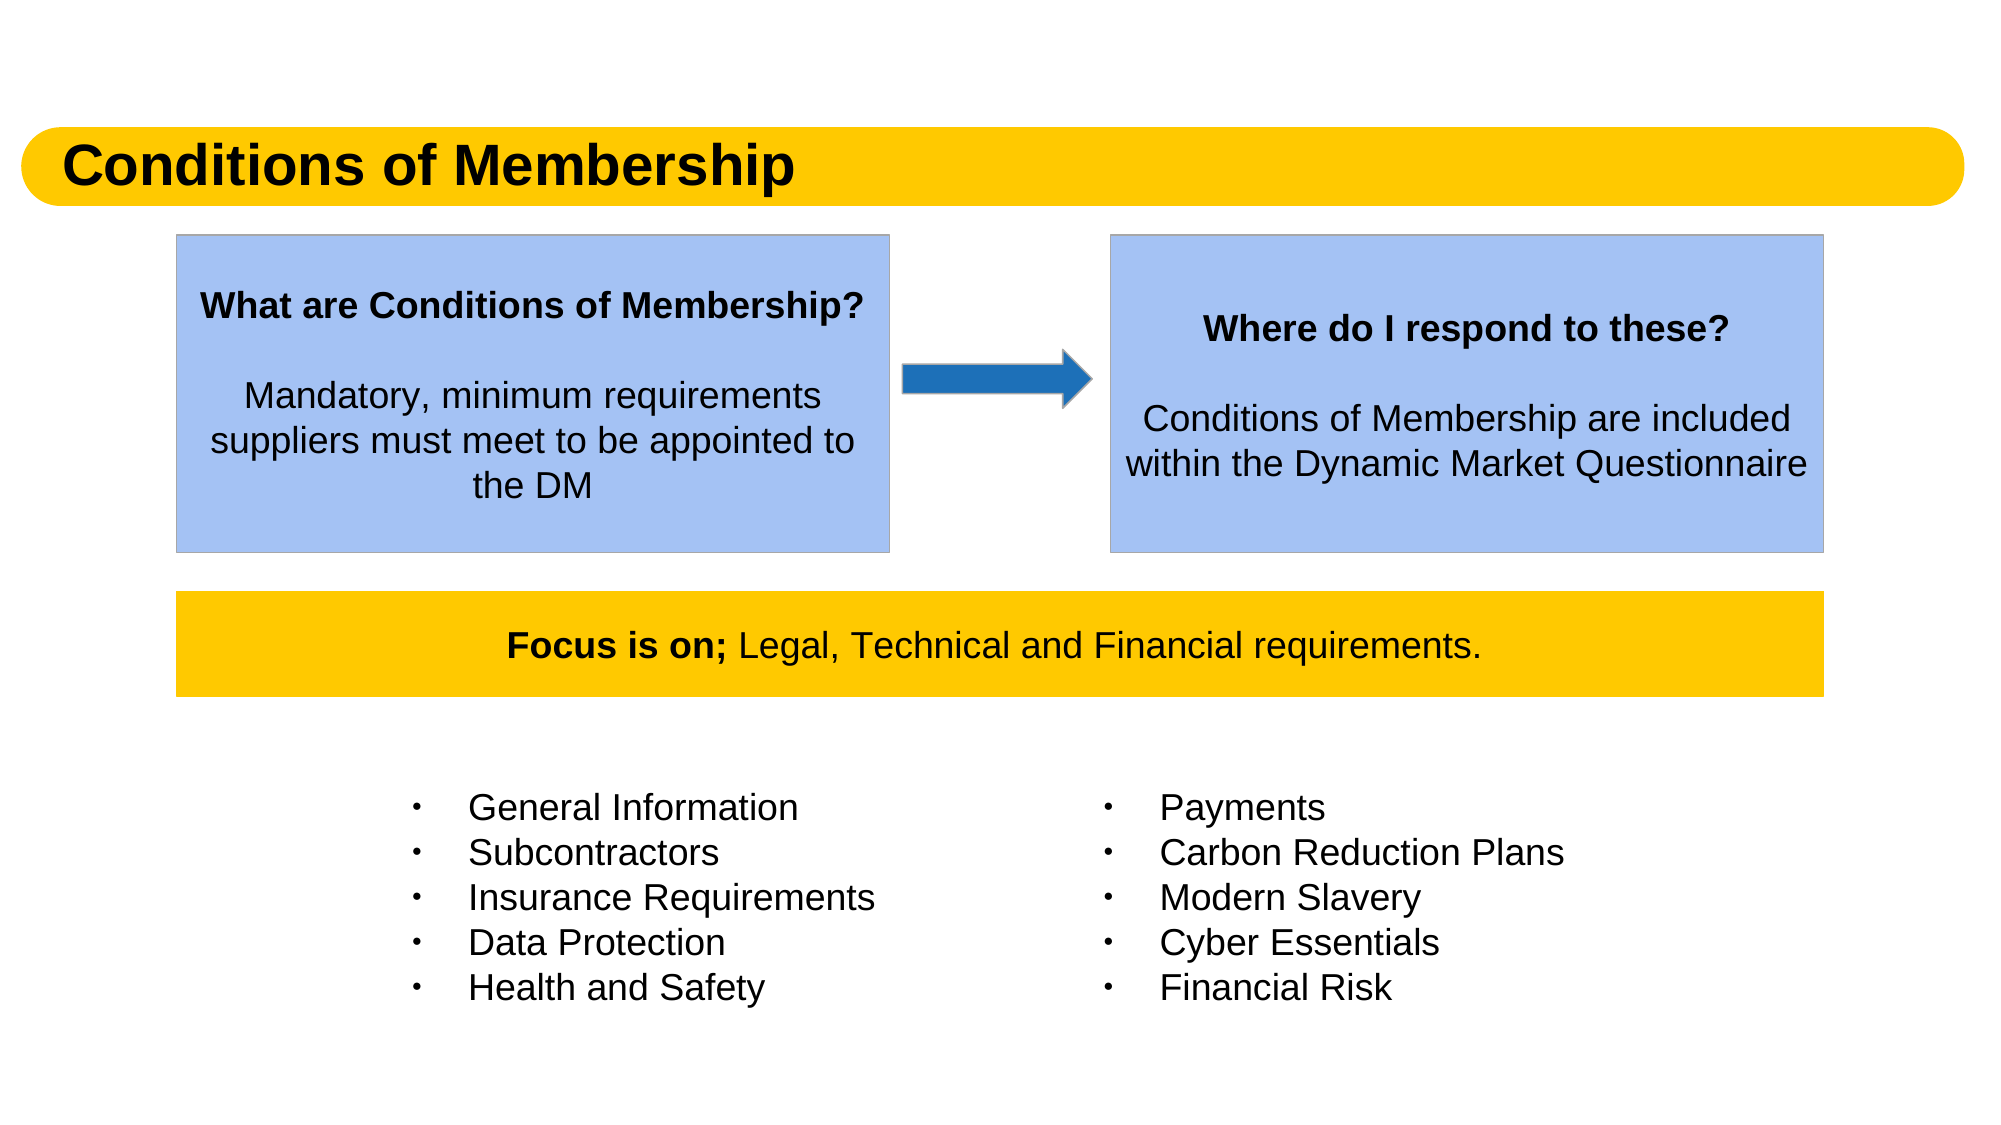

# Conditions of Membership
What are Conditions of Membership?
Mandatory, minimum requirements suppliers must meet to be appointed to the DM
Where do I respond to these?
Conditions of Membership are included within the Dynamic Market Questionnaire
Focus is on; Legal, Technical and Financial requirements.
General Information
Subcontractors
Insurance Requirements
Data Protection
Health and Safety
Payments
Carbon Reduction Plans
Modern Slavery
Cyber Essentials
Financial Risk